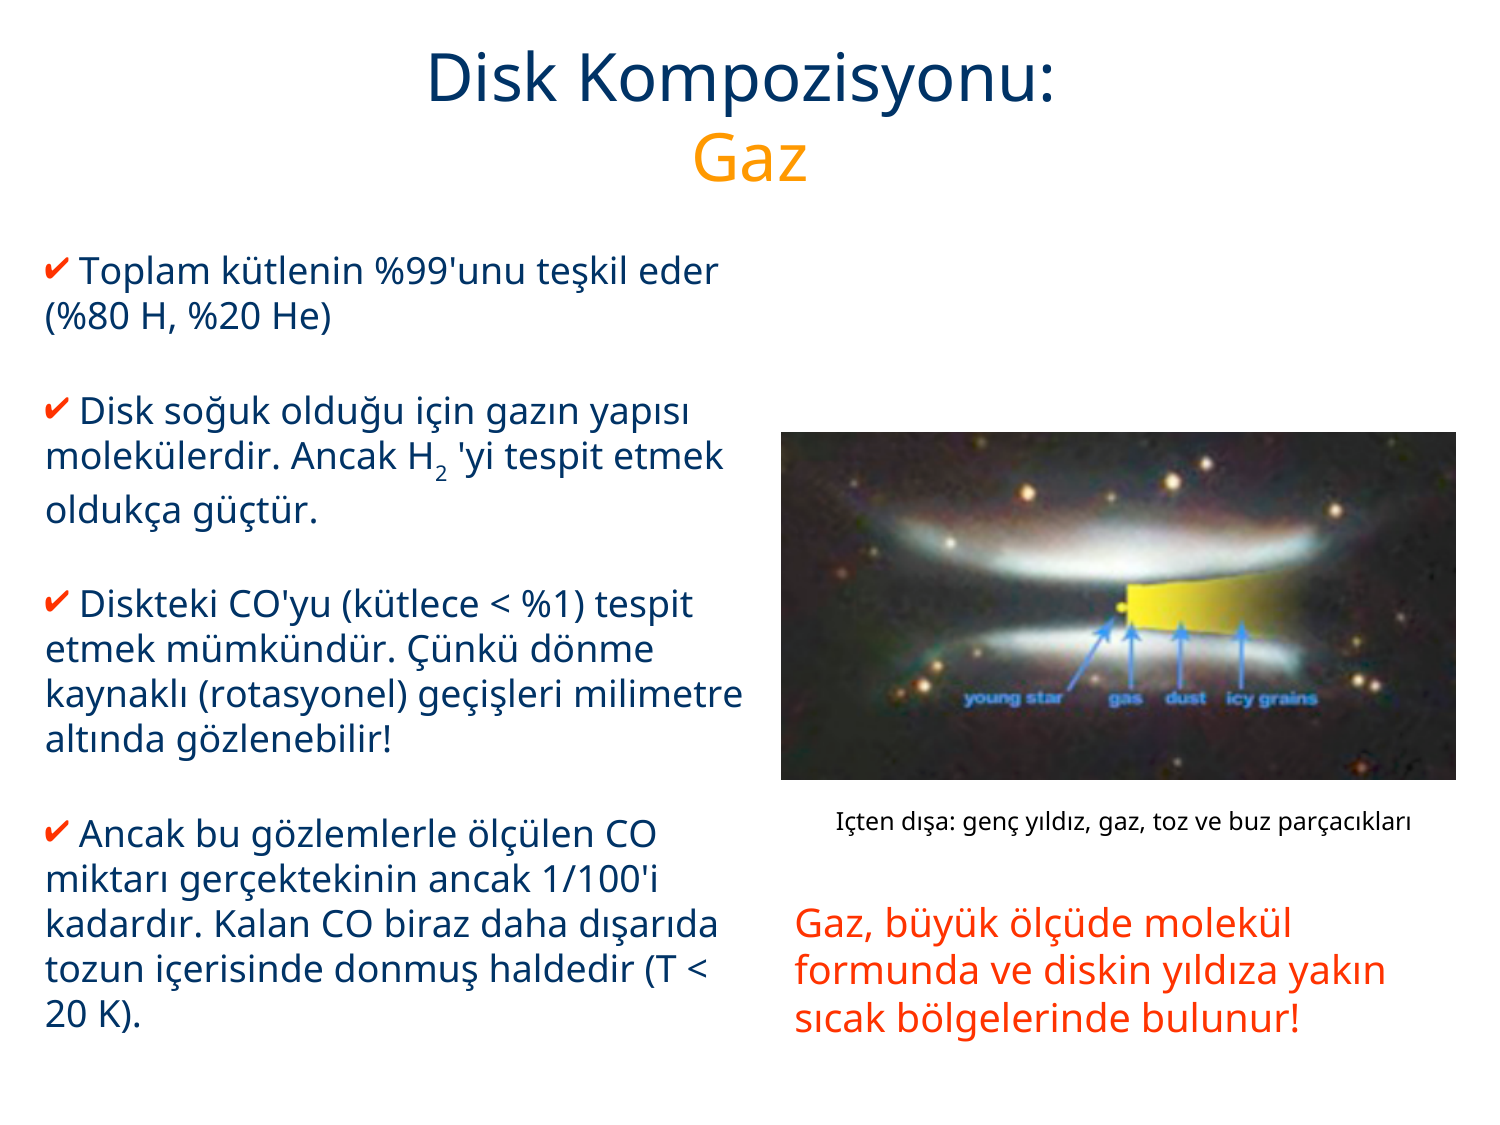

# Disk Kompozisyonu: Gaz
 Toplam kütlenin %99'unu teşkil eder (%80 H, %20 He)
 Disk soğuk olduğu için gazın yapısı molekülerdir. Ancak H2 'yi tespit etmek oldukça güçtür.
 Diskteki CO'yu (kütlece < %1) tespit etmek mümkündür. Çünkü dönme kaynaklı (rotasyonel) geçişleri milimetre altında gözlenebilir!
 Ancak bu gözlemlerle ölçülen CO miktarı gerçektekinin ancak 1/100'i kadardır. Kalan CO biraz daha dışarıda tozun içerisinde donmuş haldedir (T < 20 K).
Içten dışa: genç yıldız, gaz, toz ve buz parçacıkları
Gaz, büyük ölçüde molekül formunda ve diskin yıldıza yakın sıcak bölgelerinde bulunur!